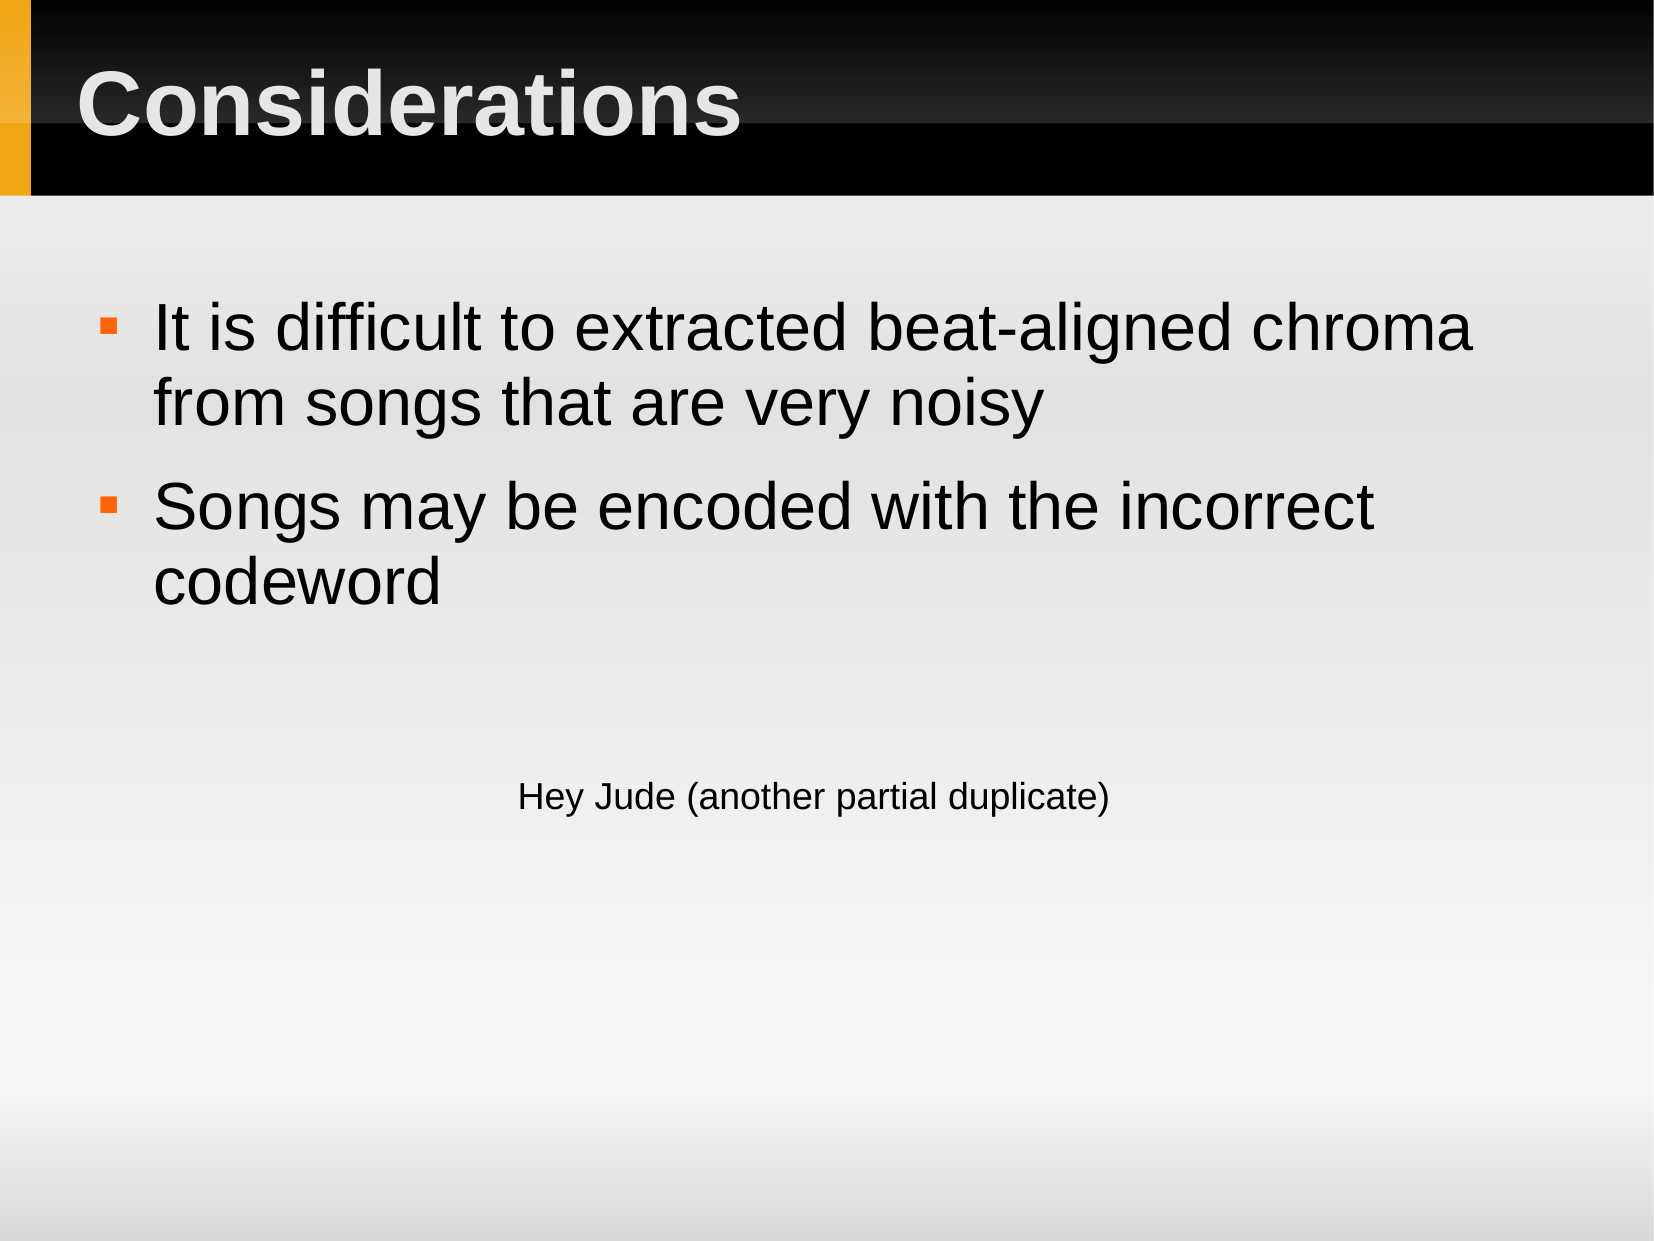

# Considerations
It is difficult to extracted beat-aligned chroma from songs that are very noisy
Songs may be encoded with the incorrect codeword
Hey Jude (another partial duplicate)